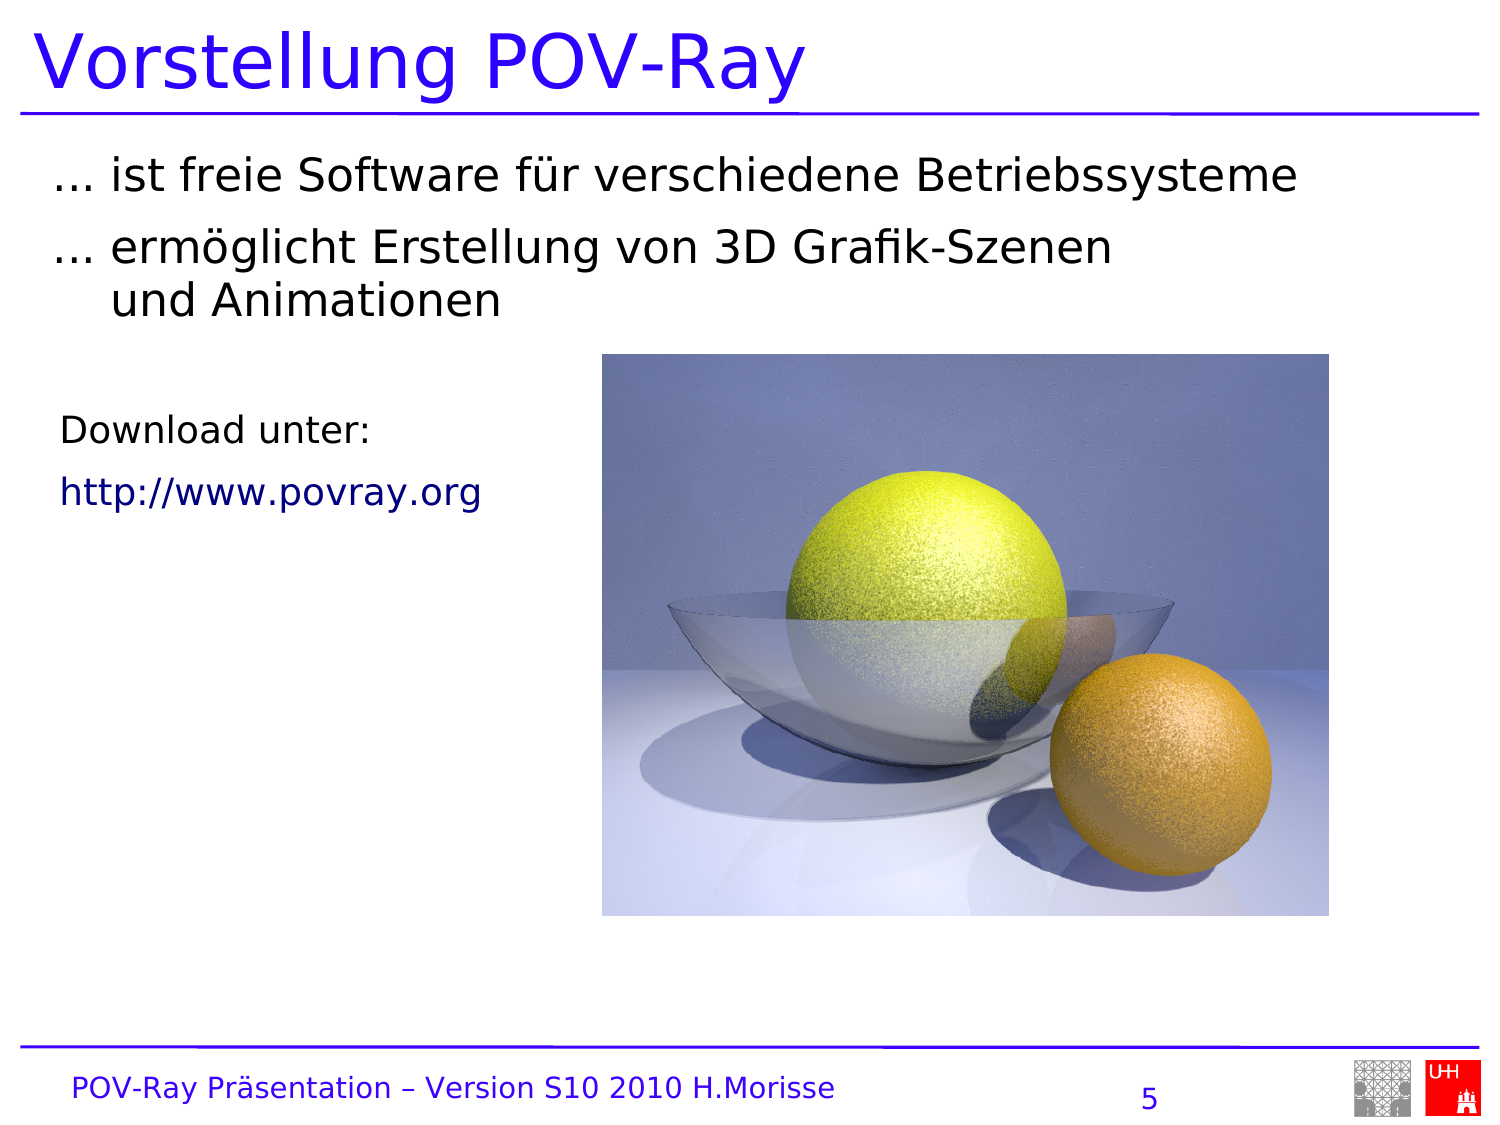

# Vorstellung POV-Ray
... ist freie Software für verschiedene Betriebssysteme
... ermöglicht Erstellung von 3D Grafik-Szenen
 und Animationen
Download unter:
http://www.povray.org